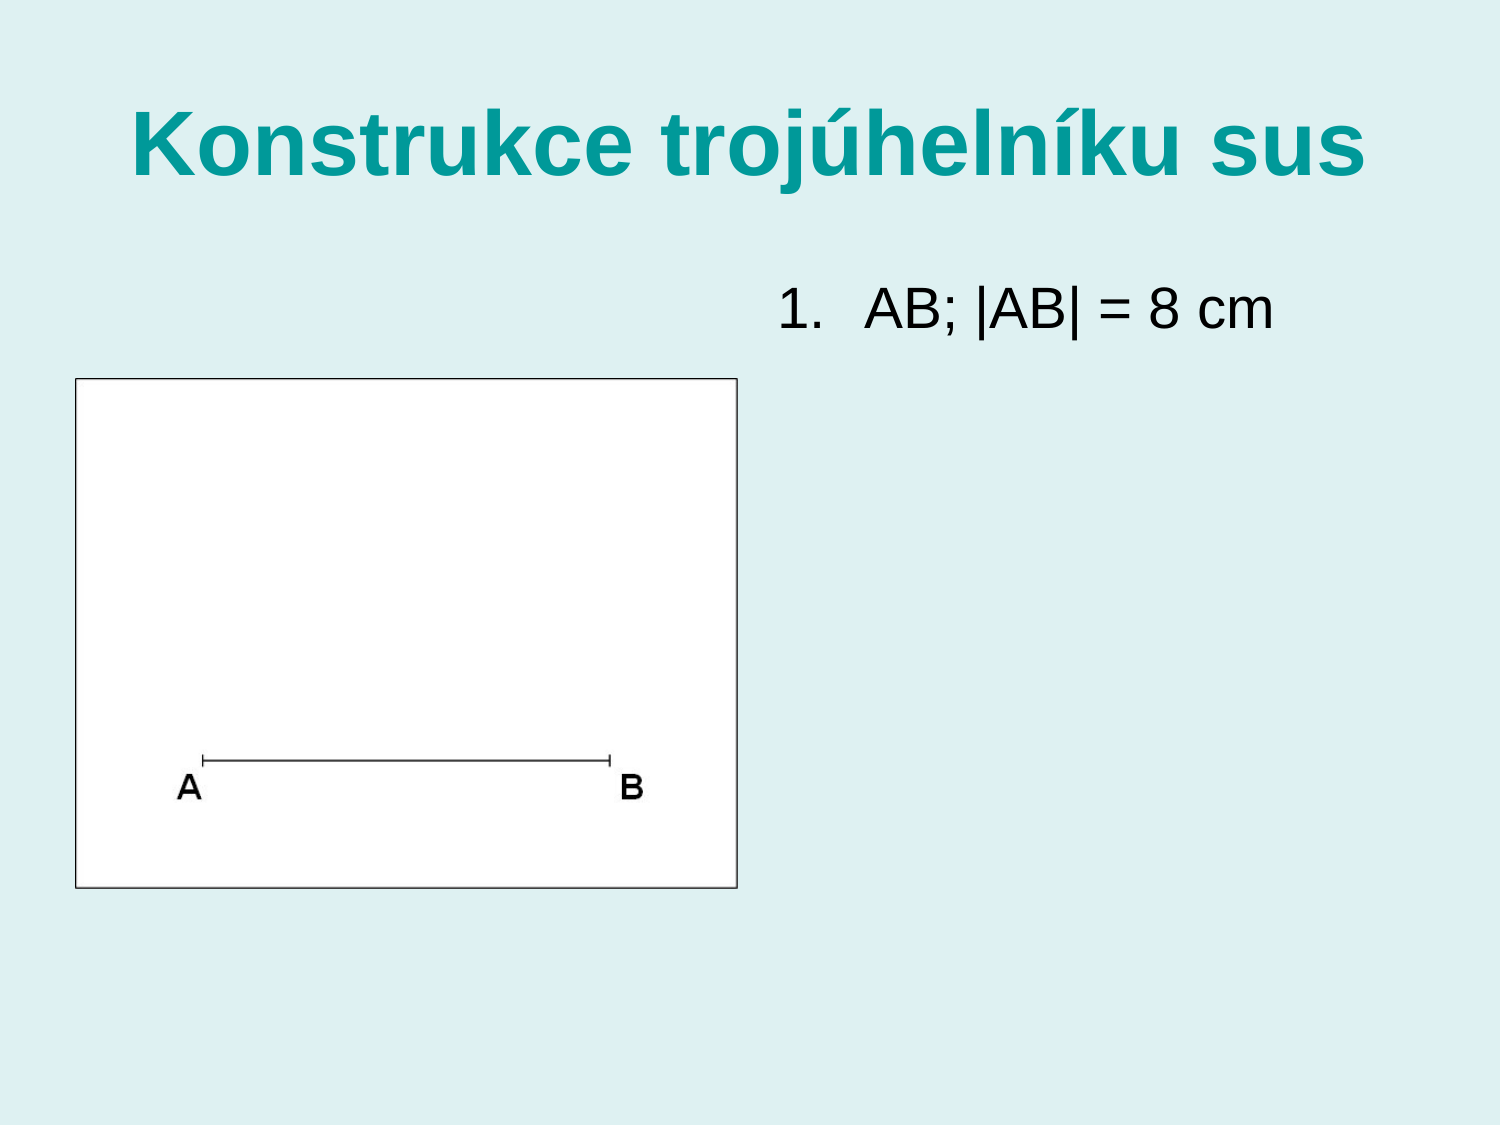

# Konstrukce trojúhelníku sus
AB; |AB| = 8 cm